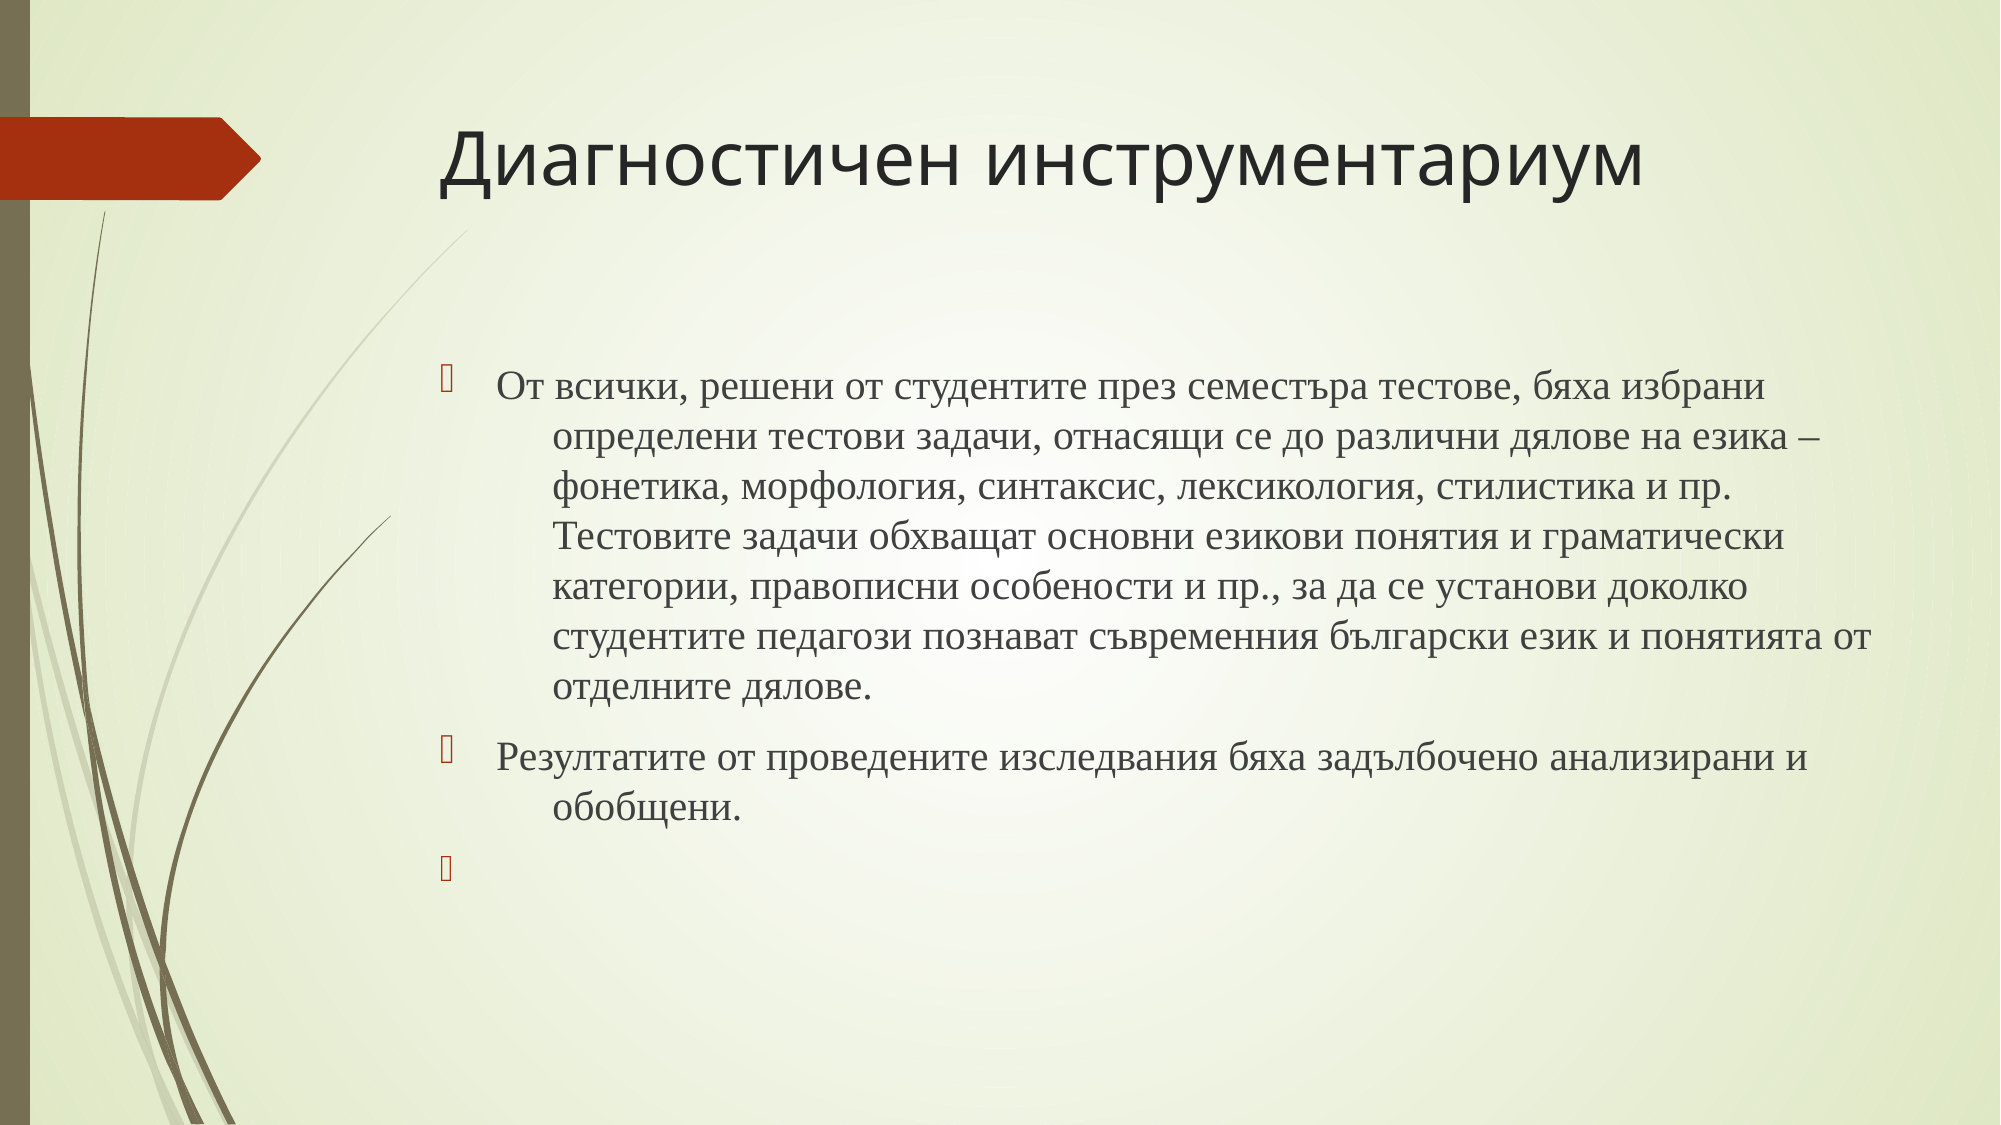

# Диагностичен инструментариум
От всички, решени от студентите през семестъра тестове, бяха избрани определени тестови задачи, отнасящи се до различни дялове на езика – фонетика, морфология, синтаксис, лексикология, стилистика и пр. Тестовите задачи обхващат основни езикови понятия и граматически категории, правописни особености и пр., за да се установи доколко студентите педагози познават съвременния български език и понятията от отделните дялове.
Резултатите от проведените изследвания бяха задълбочено анализирани и обобщени.